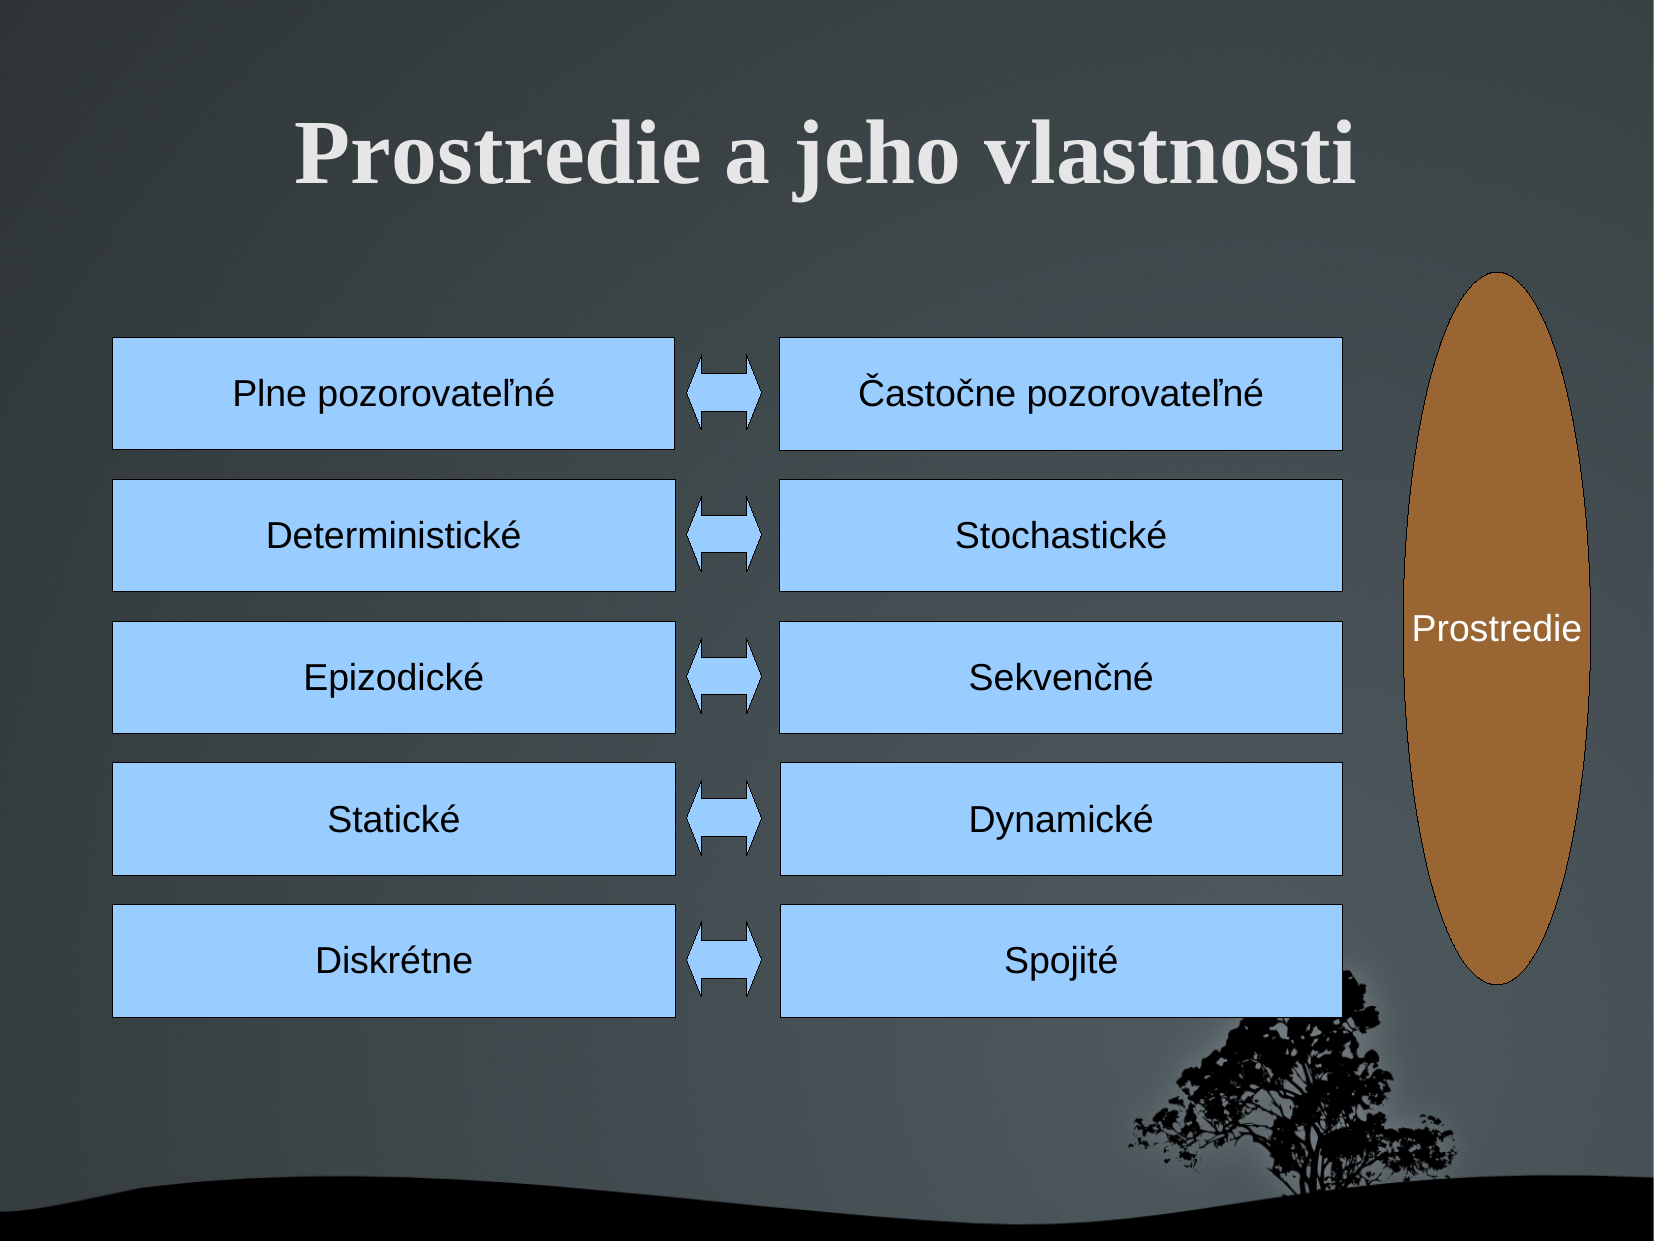

# Prostredie a jeho vlastnosti
Prostredie
Plne pozorovateľné
Častočne pozorovateľné
Deterministické
Stochastické
Epizodické
Sekvenčné
Statické
Dynamické
Diskrétne
Spojité